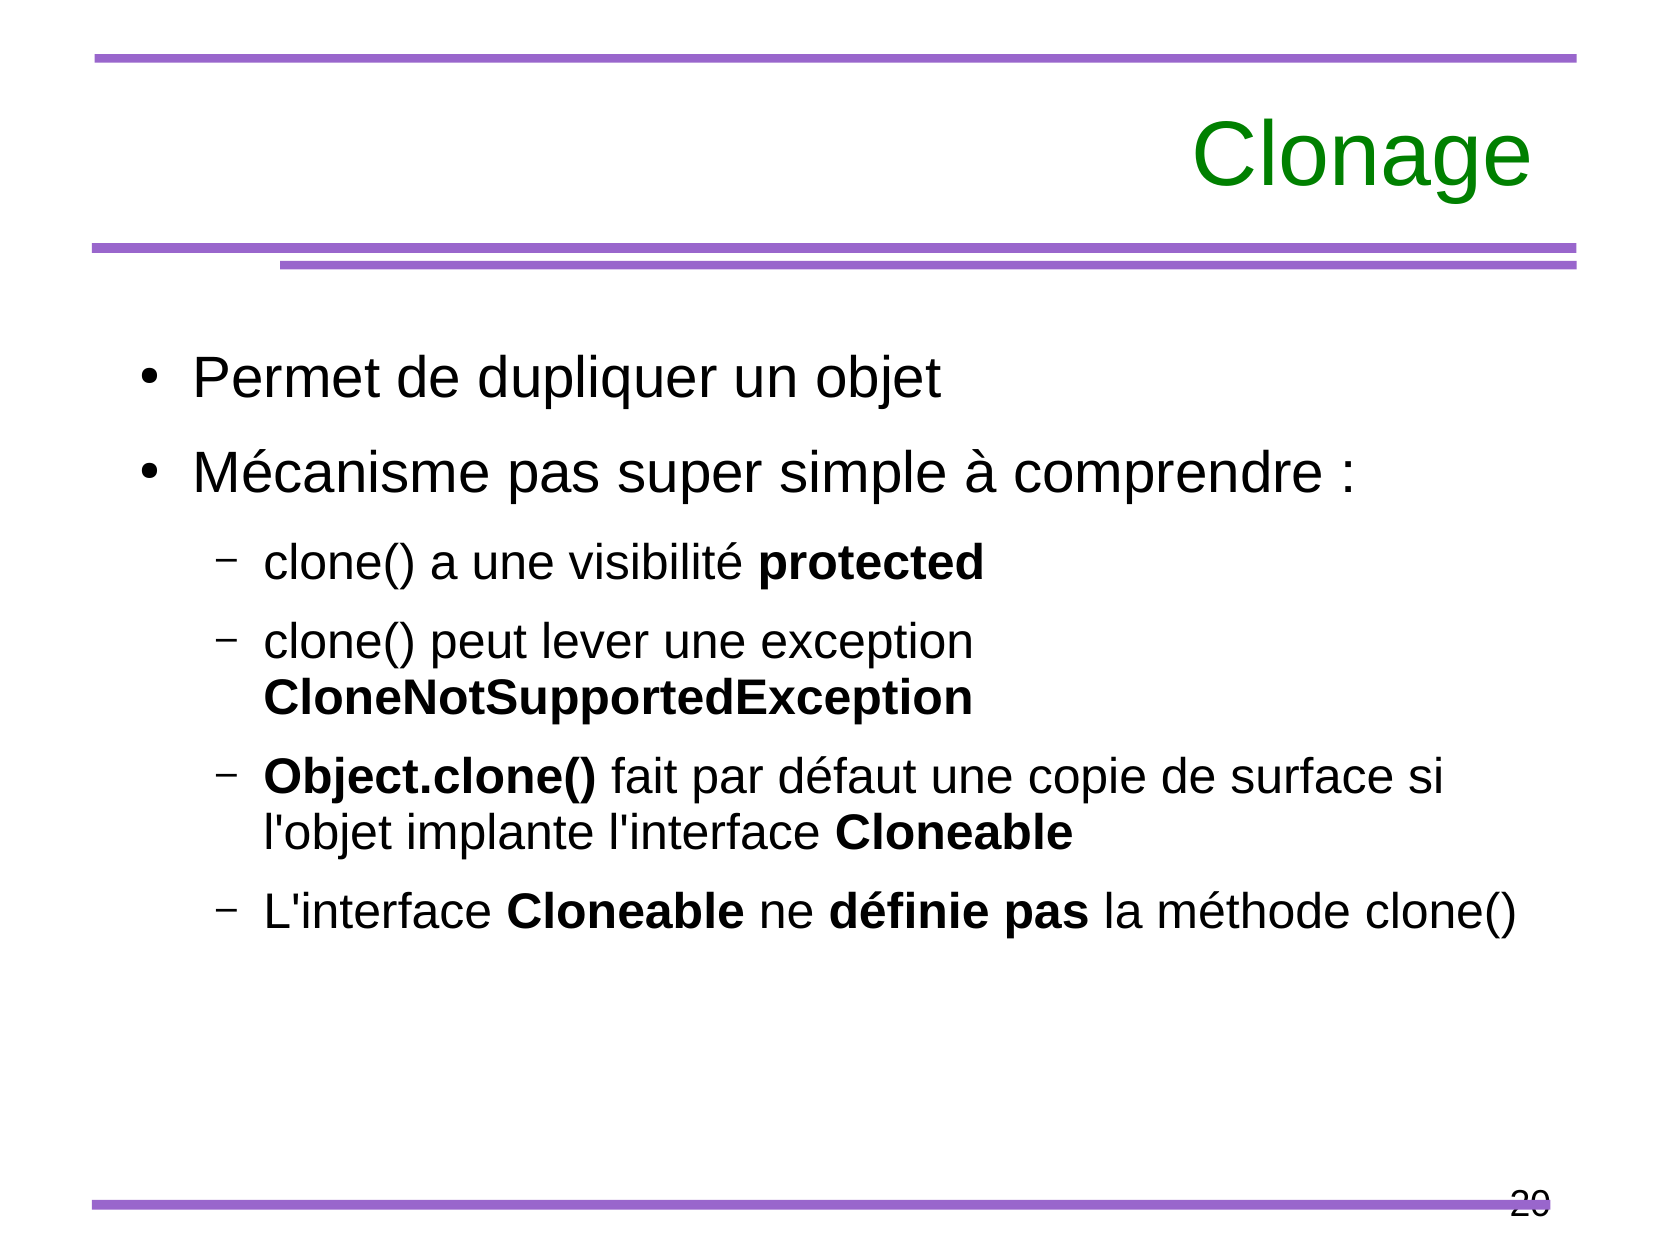

# Clonage
Permet de dupliquer un objet
Mécanisme pas super simple à comprendre :
clone() a une visibilité protected
clone() peut lever une exception CloneNotSupportedException
Object.clone() fait par défaut une copie de surface si l'objet implante l'interface Cloneable
L'interface Cloneable ne définie pas la méthode clone()